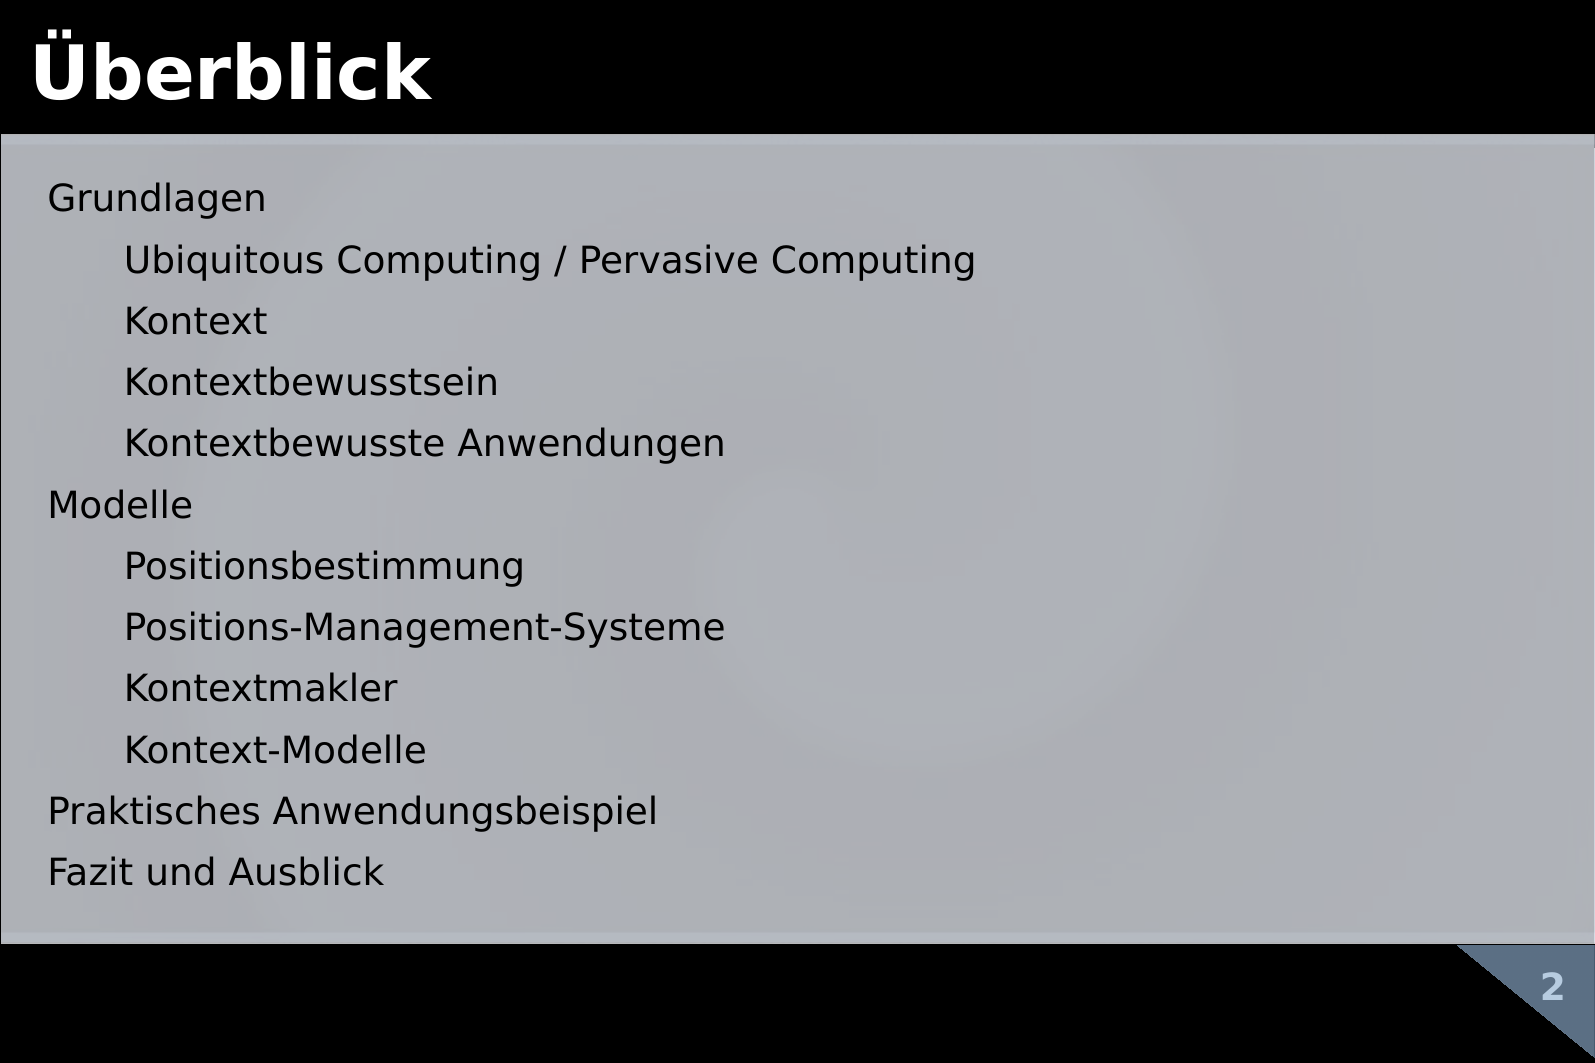

# Überblick
Grundlagen
Ubiquitous Computing / Pervasive Computing
Kontext
Kontextbewusstsein
Kontextbewusste Anwendungen
Modelle
Positionsbestimmung
Positions-Management-Systeme
Kontextmakler
Kontext-Modelle
Praktisches Anwendungsbeispiel
Fazit und Ausblick